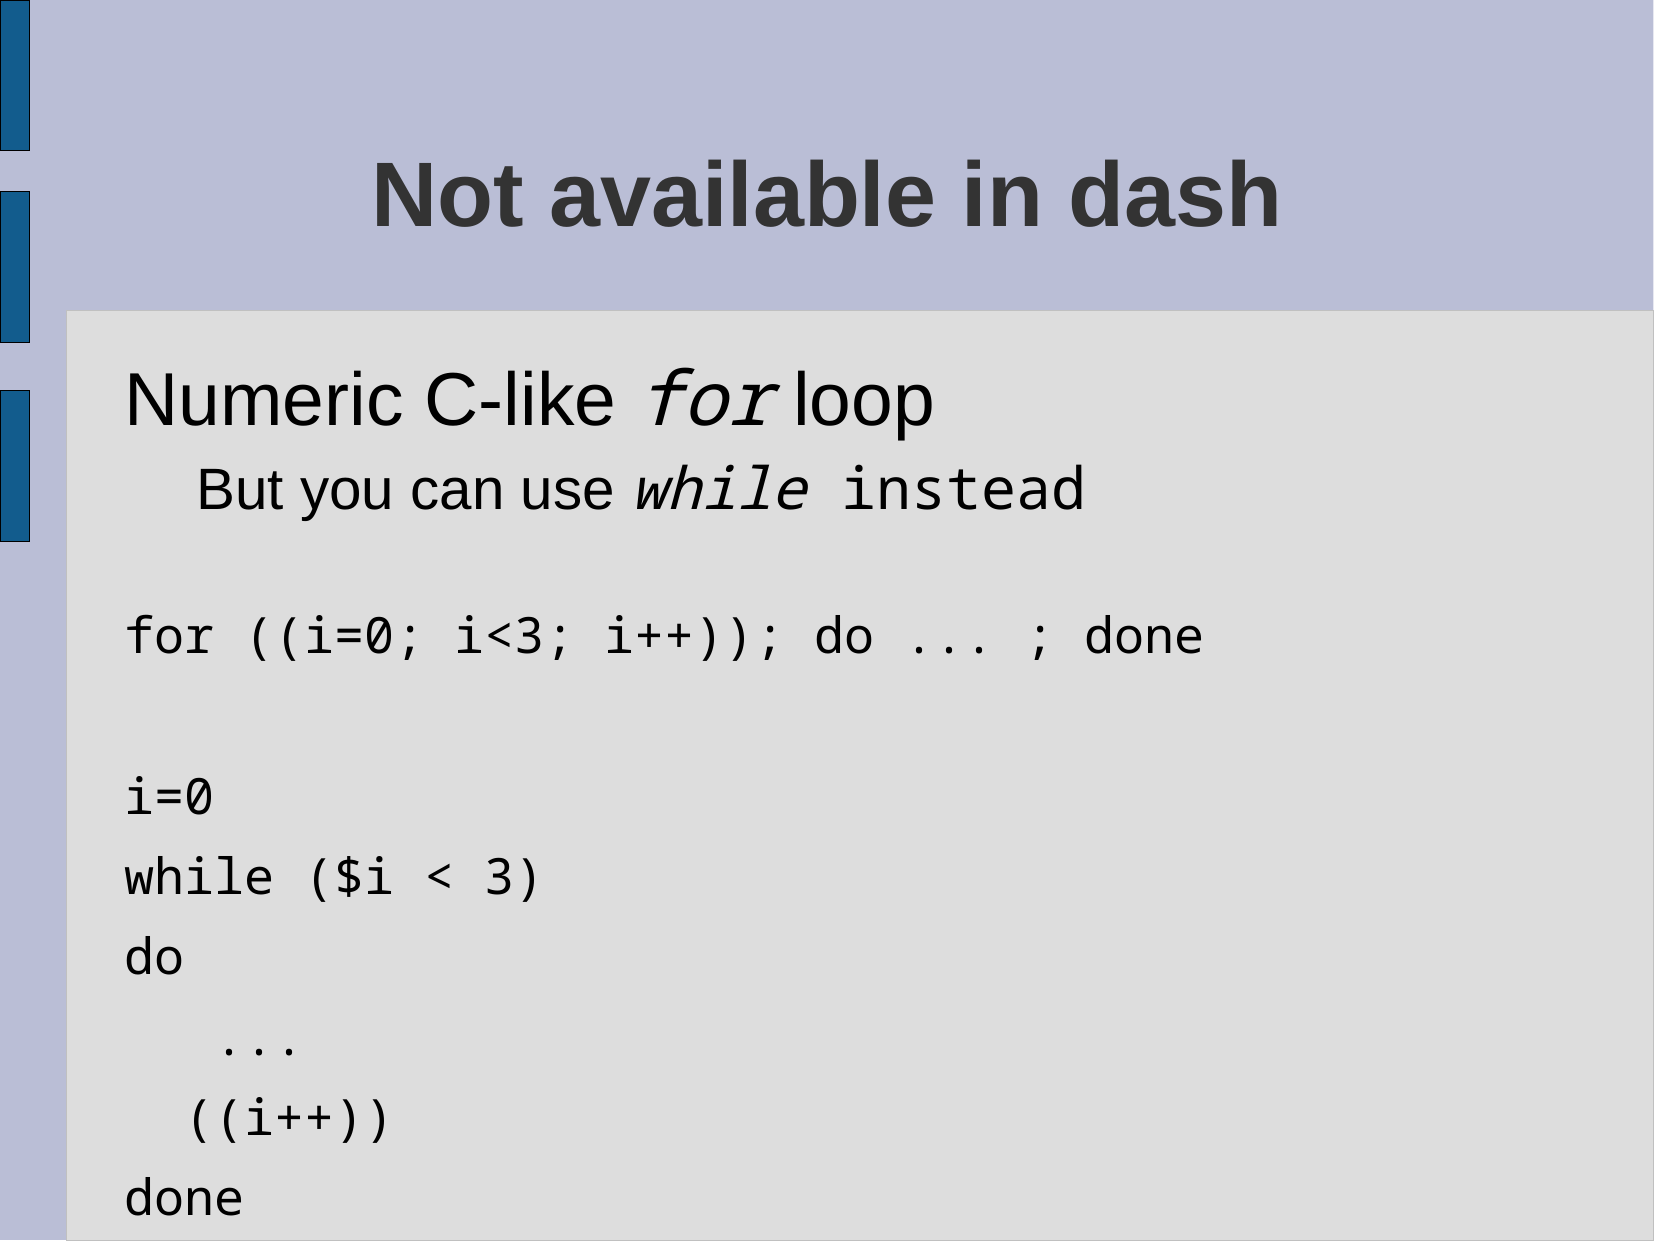

# Not available in dash
Numeric C-like for loop
But you can use while instead
for ((i=0; i<3; i++)); do ... ; done
i=0
while ($i < 3)
do
 ...
 ((i++))
done